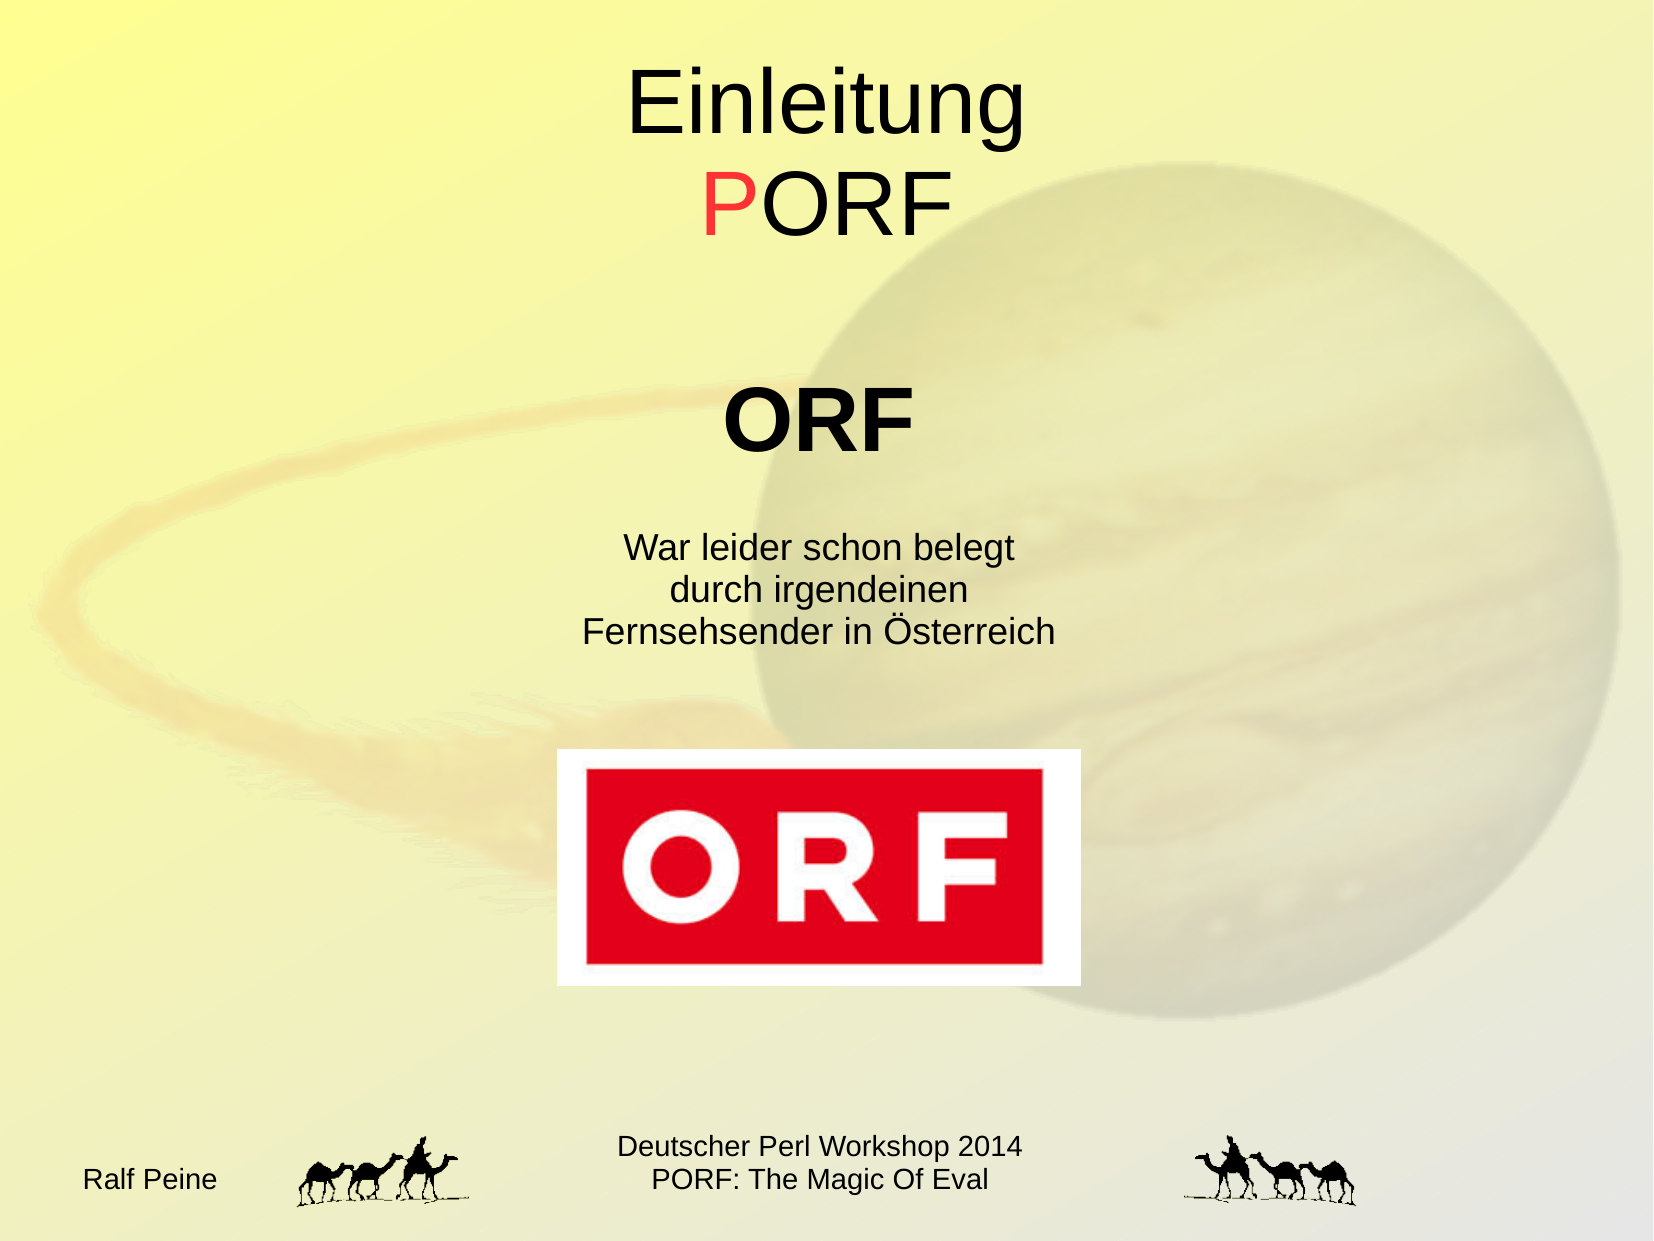

# Einleitung PORF
ORF
War leider schon belegt
durch irgendeinen
Fernsehsender in Österreich